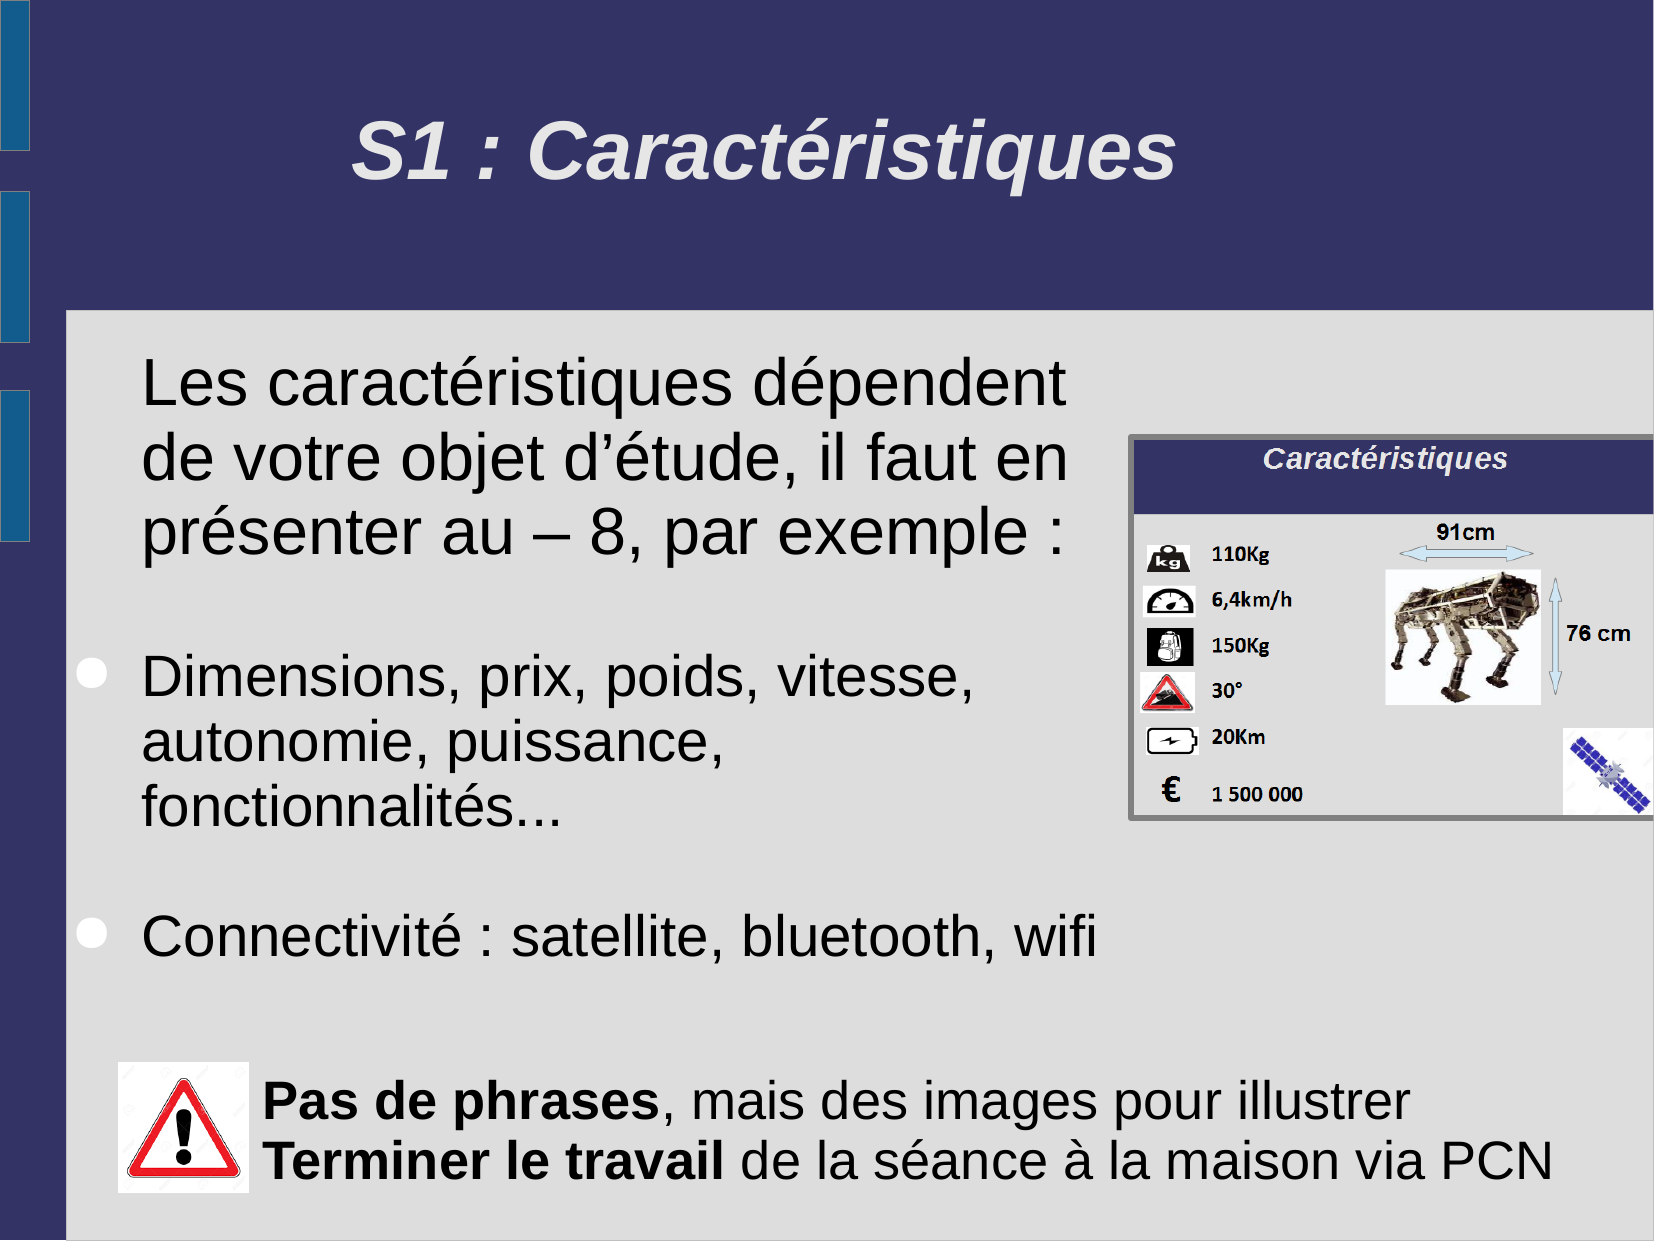

# S1 : Caractéristiques
Les caractéristiques dépendent de votre objet d’étude, il faut en présenter au – 8, par exemple :
Dimensions, prix, poids, vitesse, autonomie, puissance, fonctionnalités...
Connectivité : satellite, bluetooth, wifi
Pas de phrases, mais des images pour illustrer
Terminer le travail de la séance à la maison via PCN